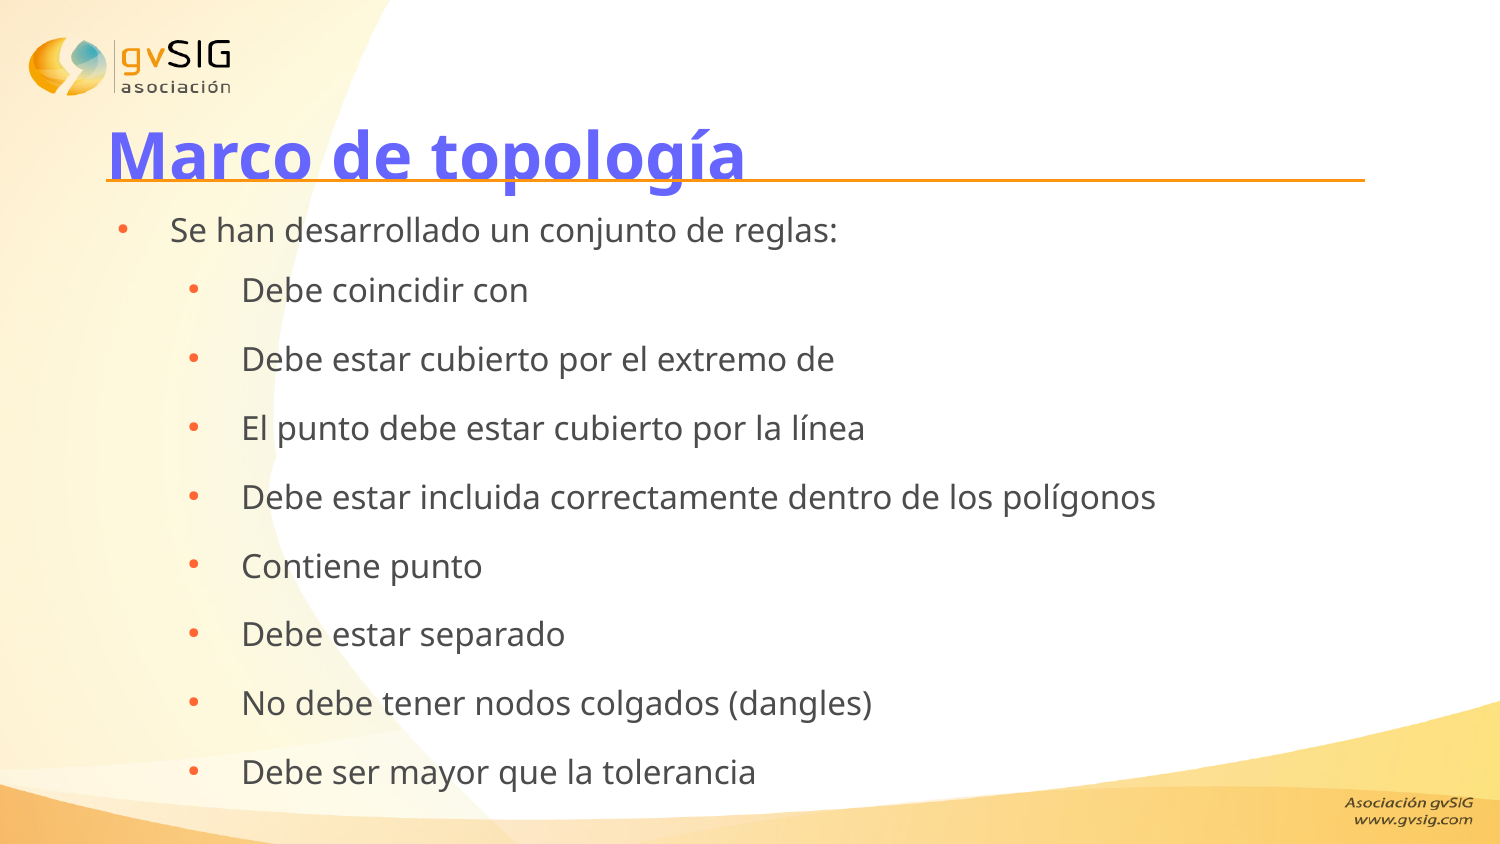

# Marco de topología
Se han desarrollado un conjunto de reglas:
Debe coincidir con
Debe estar cubierto por el extremo de
El punto debe estar cubierto por la línea
Debe estar incluida correctamente dentro de los polígonos
Contiene punto
Debe estar separado
No debe tener nodos colgados (dangles)
Debe ser mayor que la tolerancia